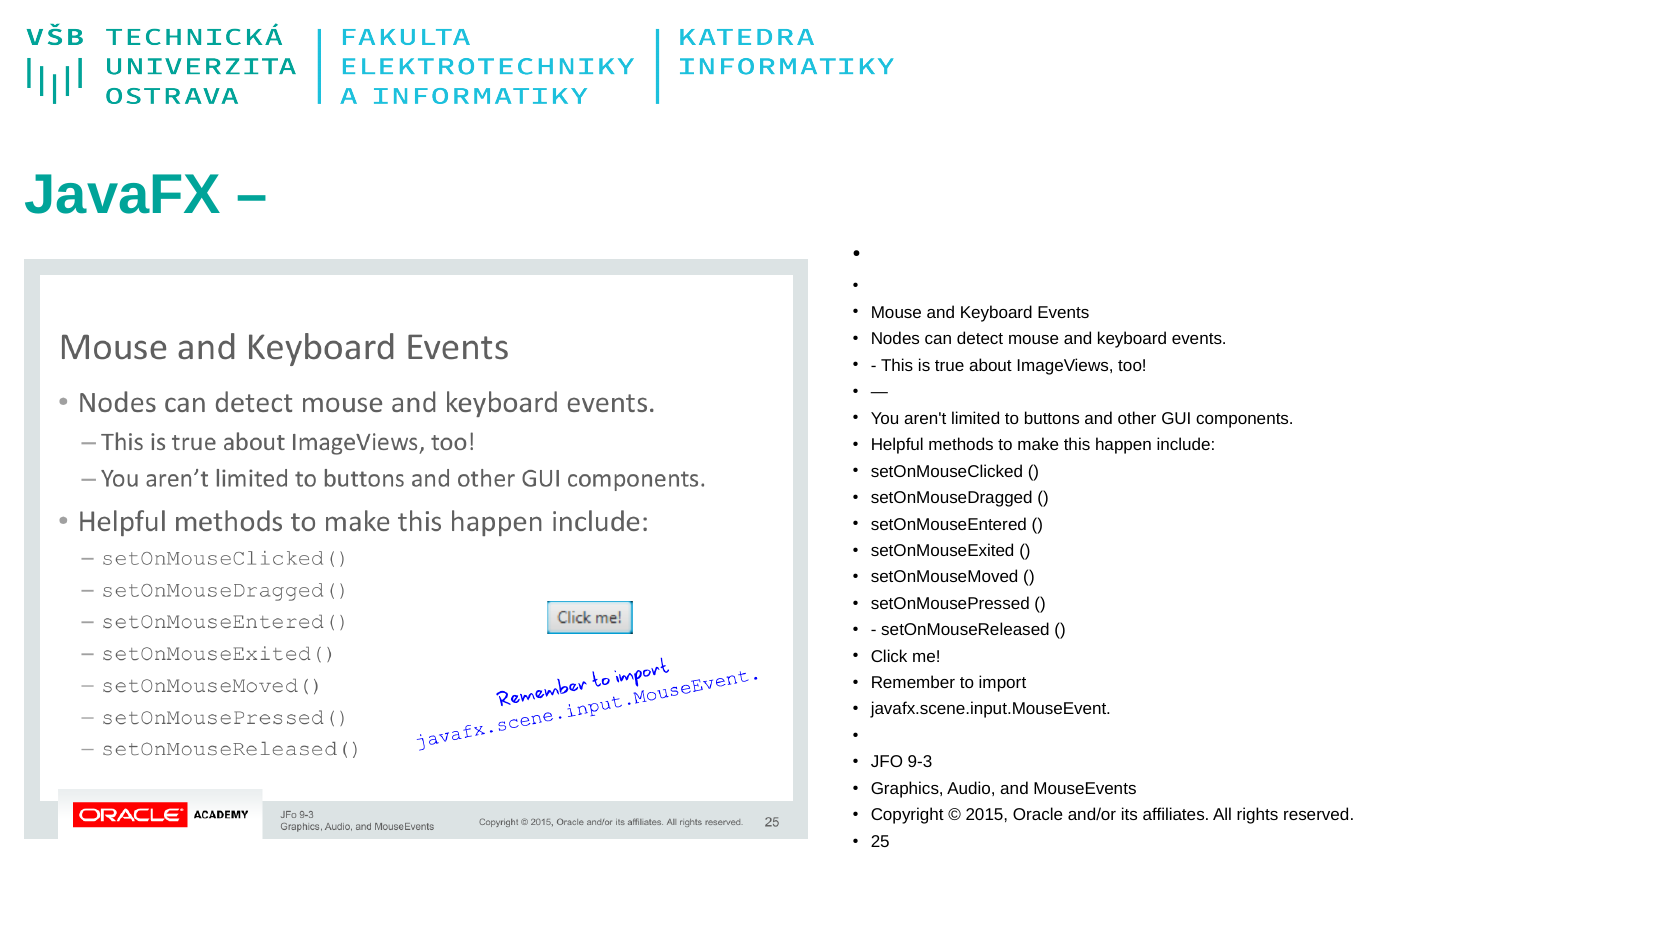

# JavaFX –
﻿
Mouse and Keyboard Events
Nodes can detect mouse and keyboard events.
- This is true about ImageViews, too!
—
You aren't limited to buttons and other GUI components.
Helpful methods to make this happen include:
setOnMouseClicked ()
setOnMouseDragged ()
setOnMouseEntered ()
setOnMouseExited ()
setOnMouseMoved ()
setOnMousePressed ()
- setOnMouseReleased ()
Click me!
Remember to import
javafx.scene.input.MouseEvent.
JFO 9-3
Graphics, Audio, and MouseEvents
Copyright © 2015, Oracle and/or its affiliates. All rights reserved.
25